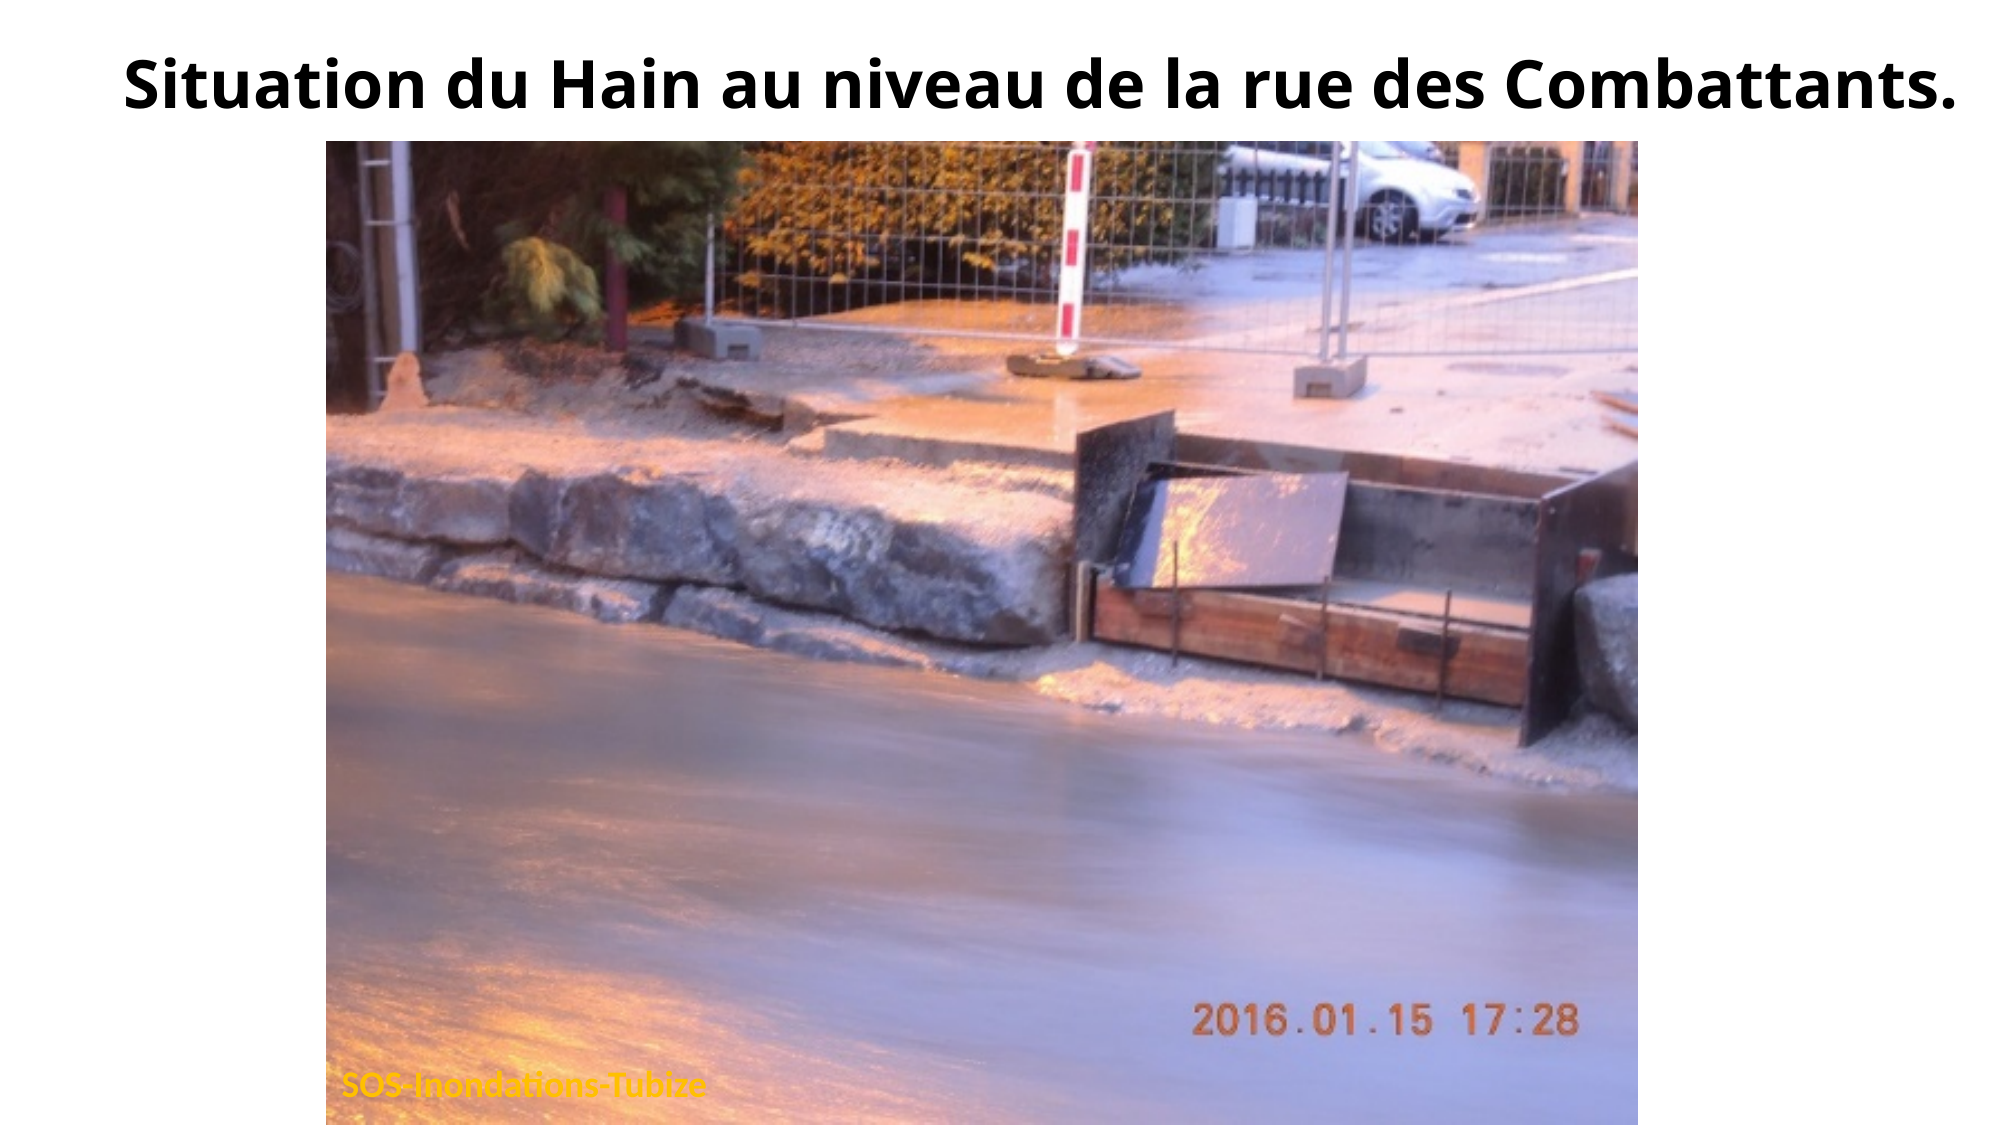

# Situation du Hain au niveau de la rue des Combattants.
SOS-Inondations-Tubize